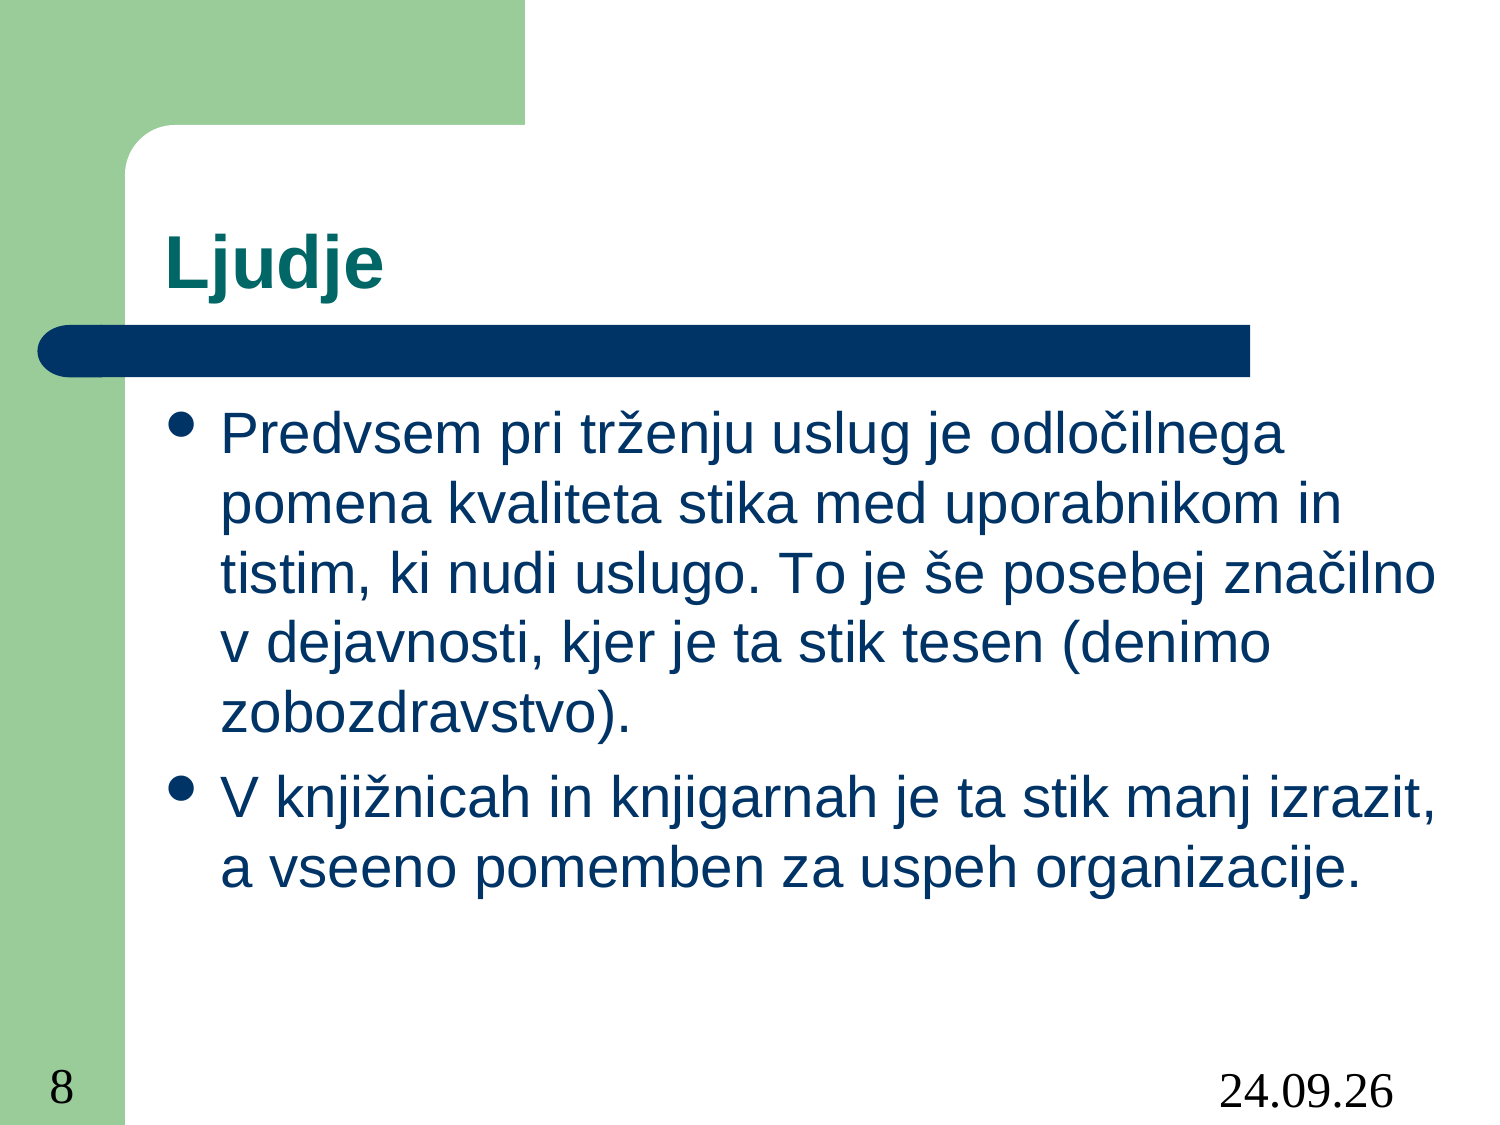

# Ljudje
Predvsem pri trženju uslug je odločilnega pomena kvaliteta stika med uporabnikom in tistim, ki nudi uslugo. To je še posebej značilno v dejavnosti, kjer je ta stik tesen (denimo zobozdravstvo).
V knjižnicah in knjigarnah je ta stik manj izrazit, a vseeno pomemben za uspeh organizacije.
8